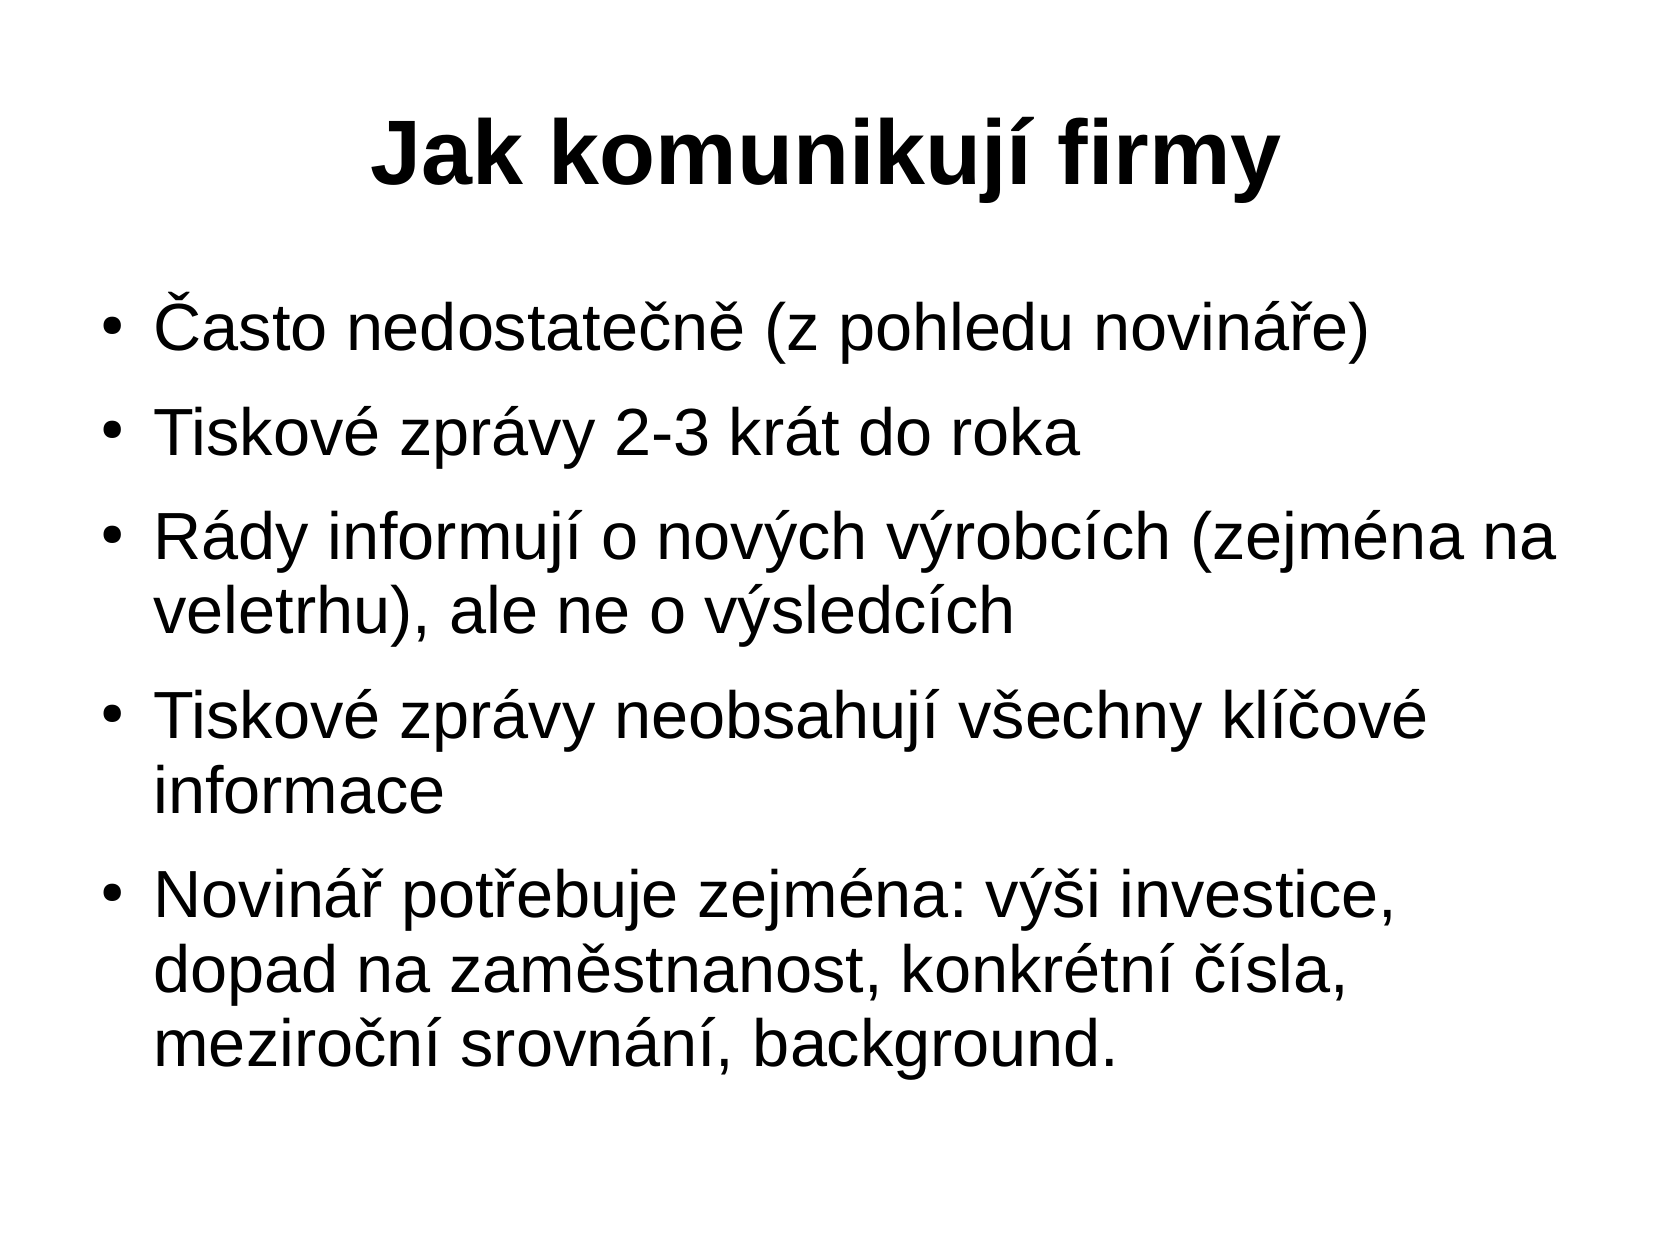

# Jak komunikují firmy
Často nedostatečně (z pohledu novináře)
Tiskové zprávy 2-3 krát do roka
Rády informují o nových výrobcích (zejména na veletrhu), ale ne o výsledcích
Tiskové zprávy neobsahují všechny klíčové informace
Novinář potřebuje zejména: výši investice, dopad na zaměstnanost, konkrétní čísla, meziroční srovnání, background.